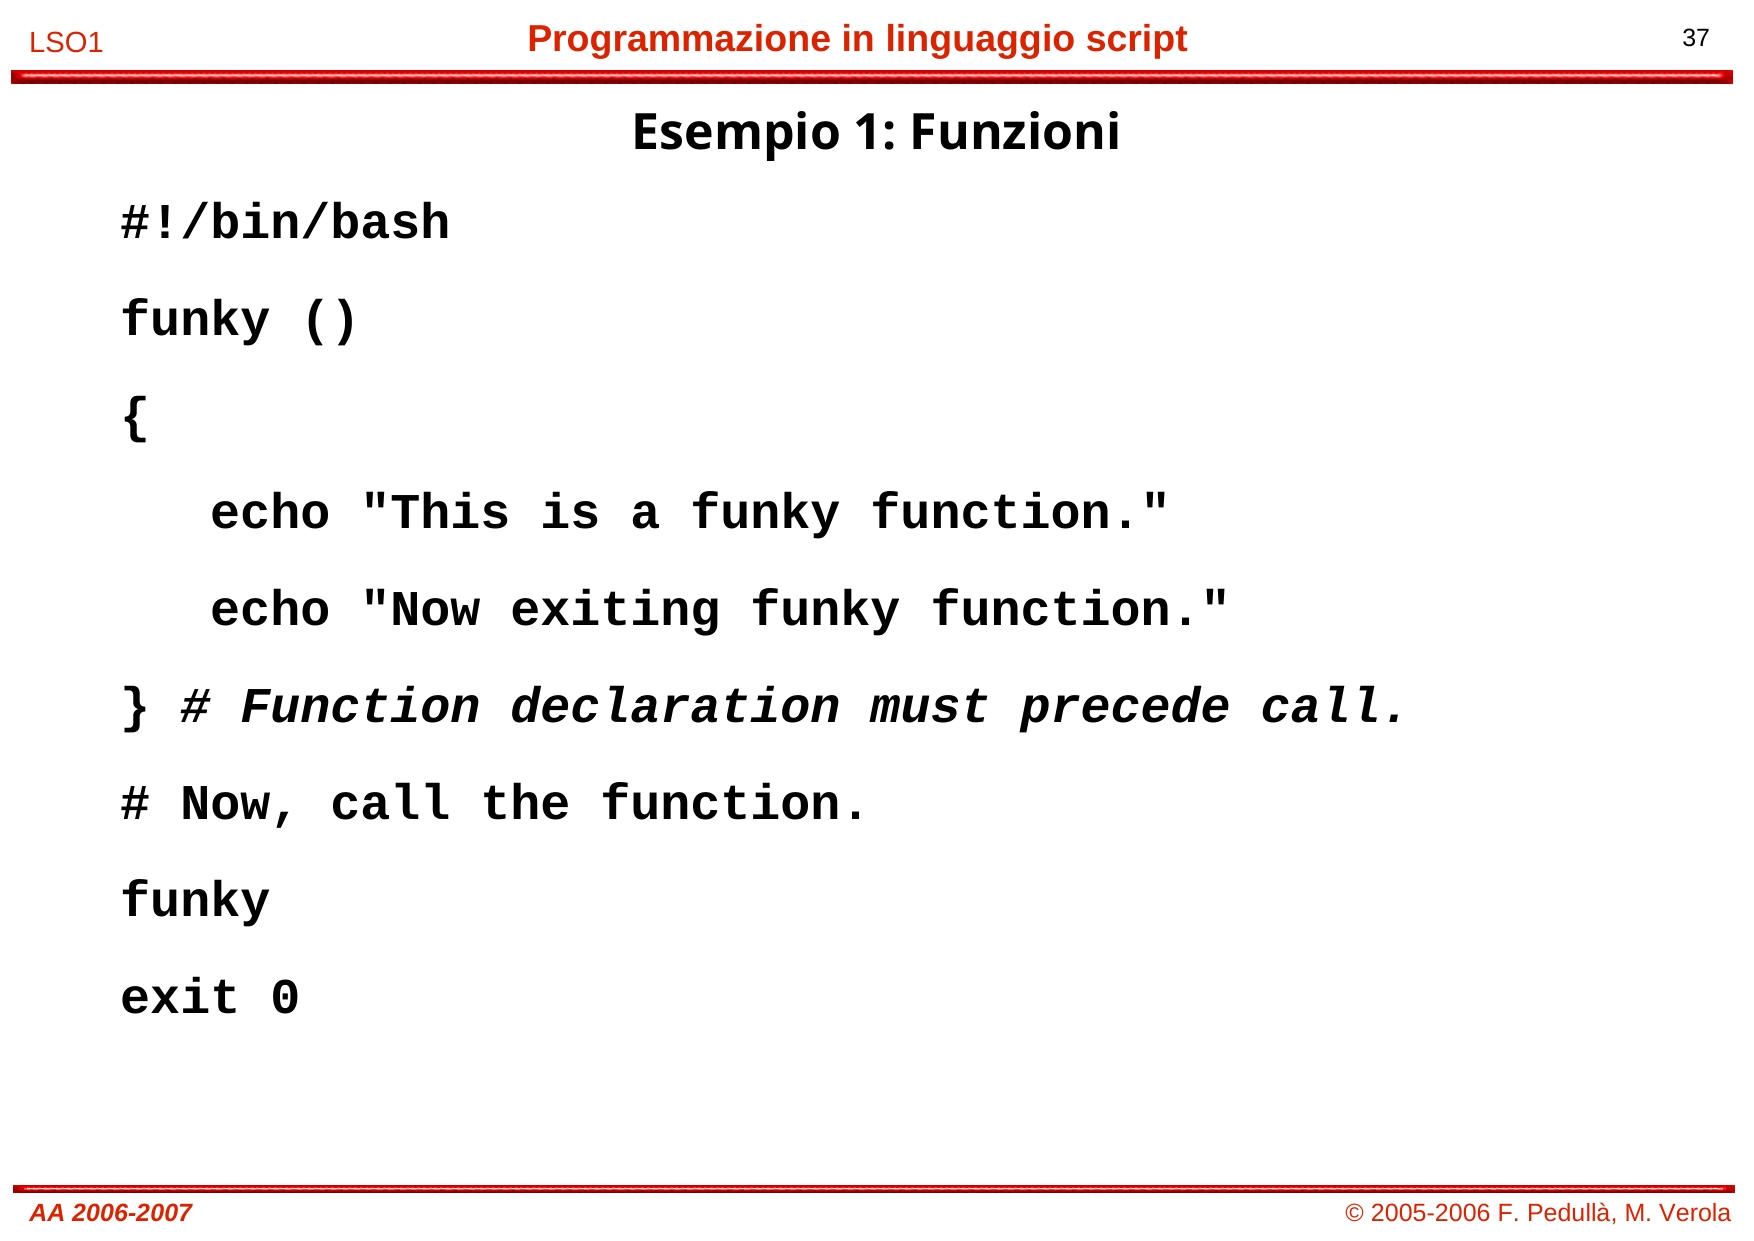

# Esempio 1: Funzioni
#!/bin/bash
funky ()
{
 echo "This is a funky function."
 echo "Now exiting funky function."
} # Function declaration must precede call.
# Now, call the function.
funky
exit 0